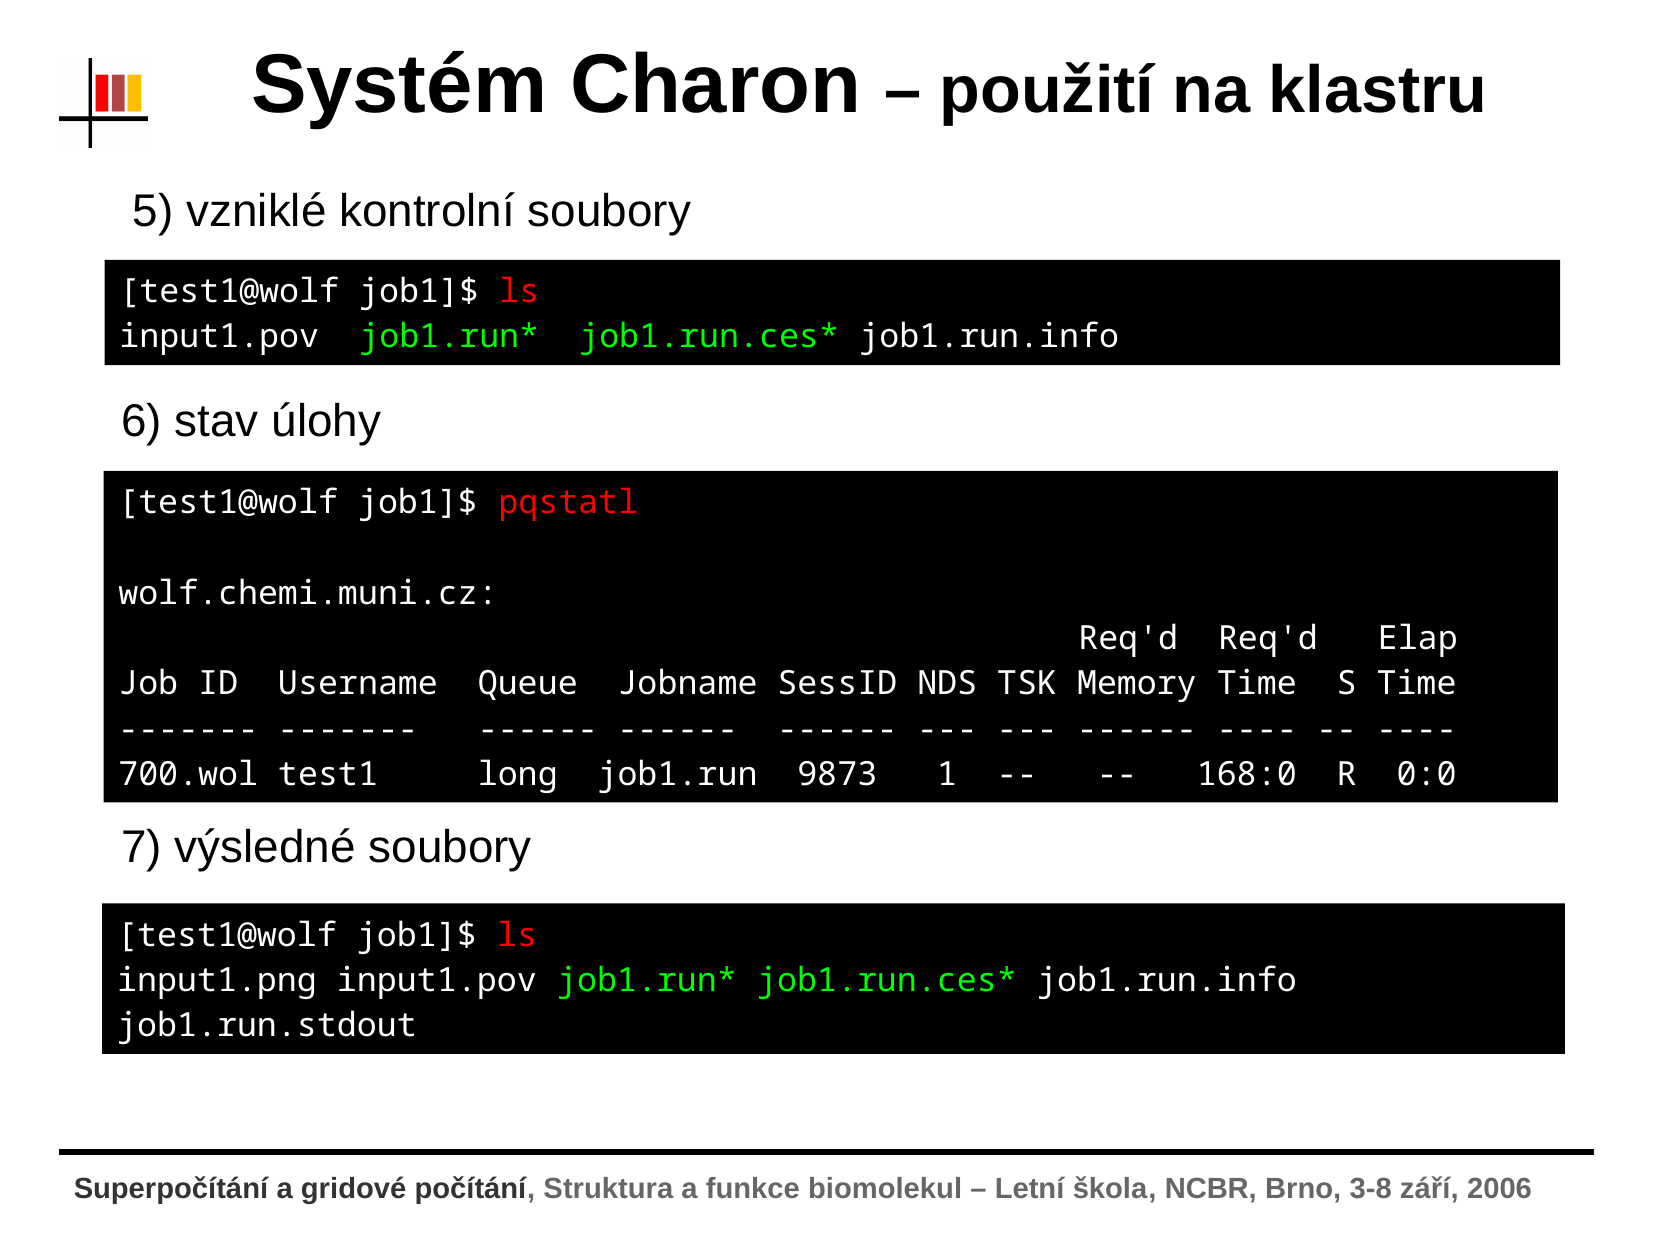

Systém Charon – použití na klastru
5) vzniklé kontrolní soubory
[test1@wolf job1]$ ls
input1.pov job1.run* job1.run.ces* job1.run.info
6) stav úlohy
[test1@wolf job1]$ pqstatl
wolf.chemi.muni.cz:
 Req'd Req'd Elap
Job ID Username Queue Jobname SessID NDS TSK Memory Time S Time
------- ------- ------ ------ ------ --- --- ------ ---- -- ---- 700.wol test1 long job1.run 9873 1 -- -- 168:0 R 0:0
7) výsledné soubory
[test1@wolf job1]$ ls
input1.png input1.pov job1.run* job1.run.ces* job1.run.info job1.run.stdout
Superpočítání a gridové počítání, Struktura a funkce biomolekul – Letní škola, NCBR, Brno, 3-8 září, 2006